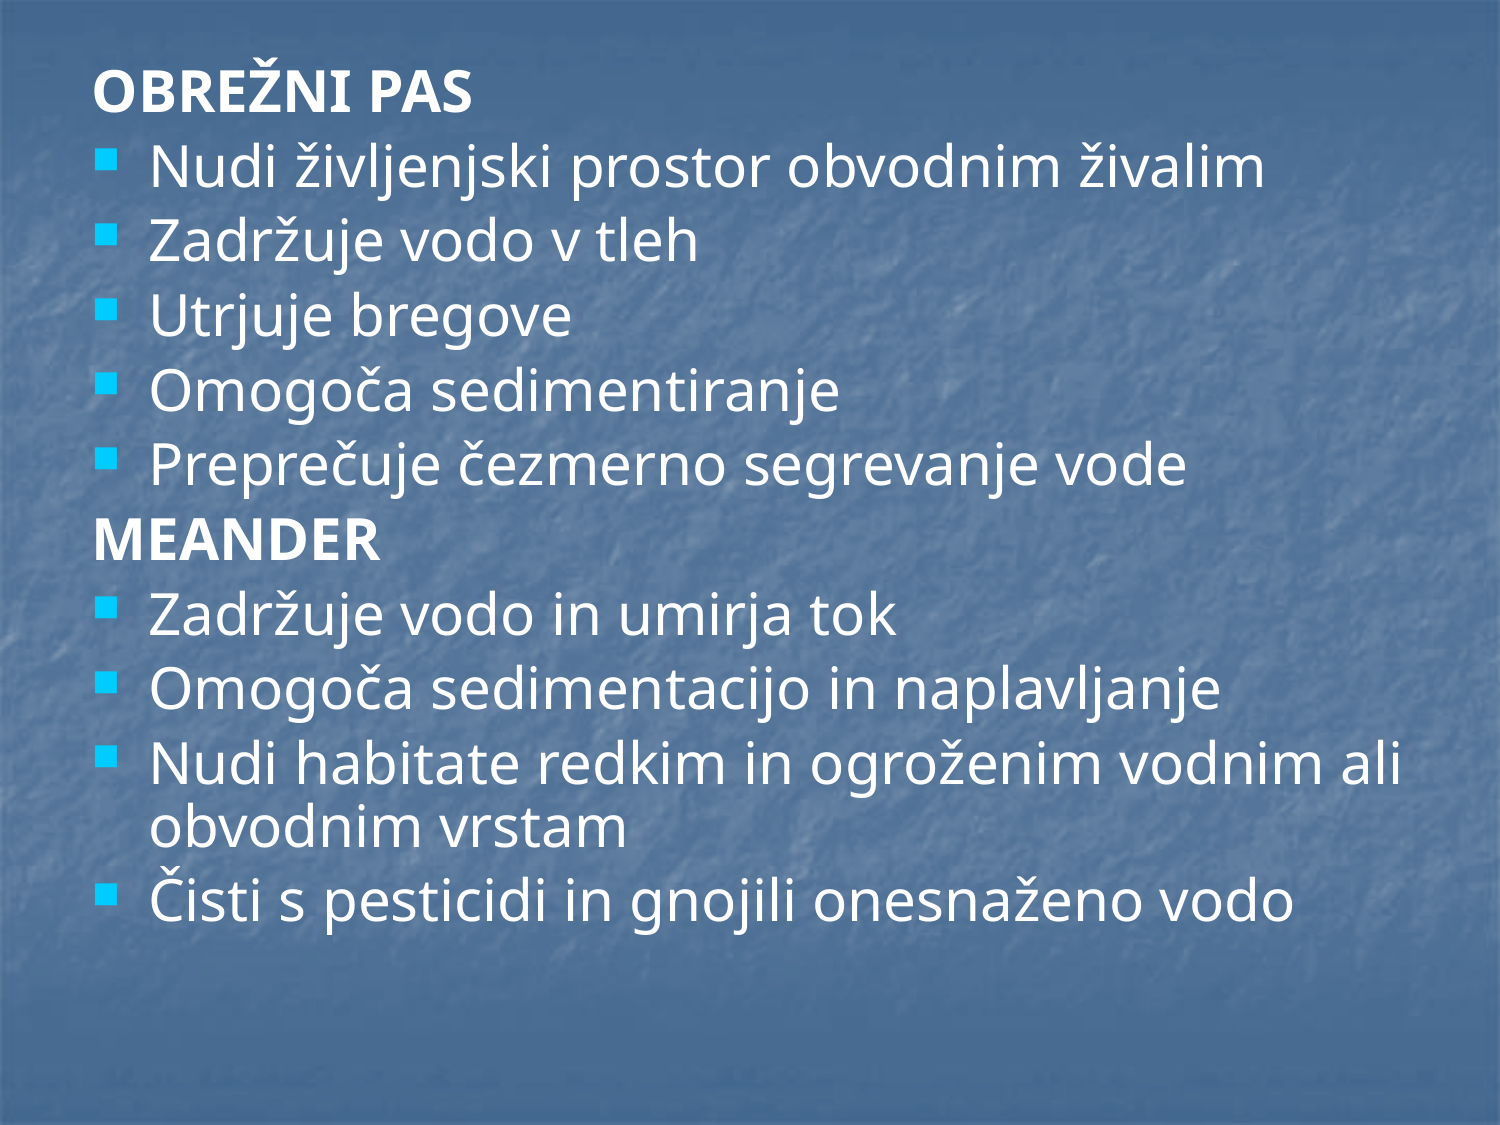

# OBREŽNI PAS
Nudi življenjski prostor obvodnim živalim
Zadržuje vodo v tleh
Utrjuje bregove
Omogoča sedimentiranje
Preprečuje čezmerno segrevanje vode
MEANDER
Zadržuje vodo in umirja tok
Omogoča sedimentacijo in naplavljanje
Nudi habitate redkim in ogroženim vodnim ali obvodnim vrstam
Čisti s pesticidi in gnojili onesnaženo vodo